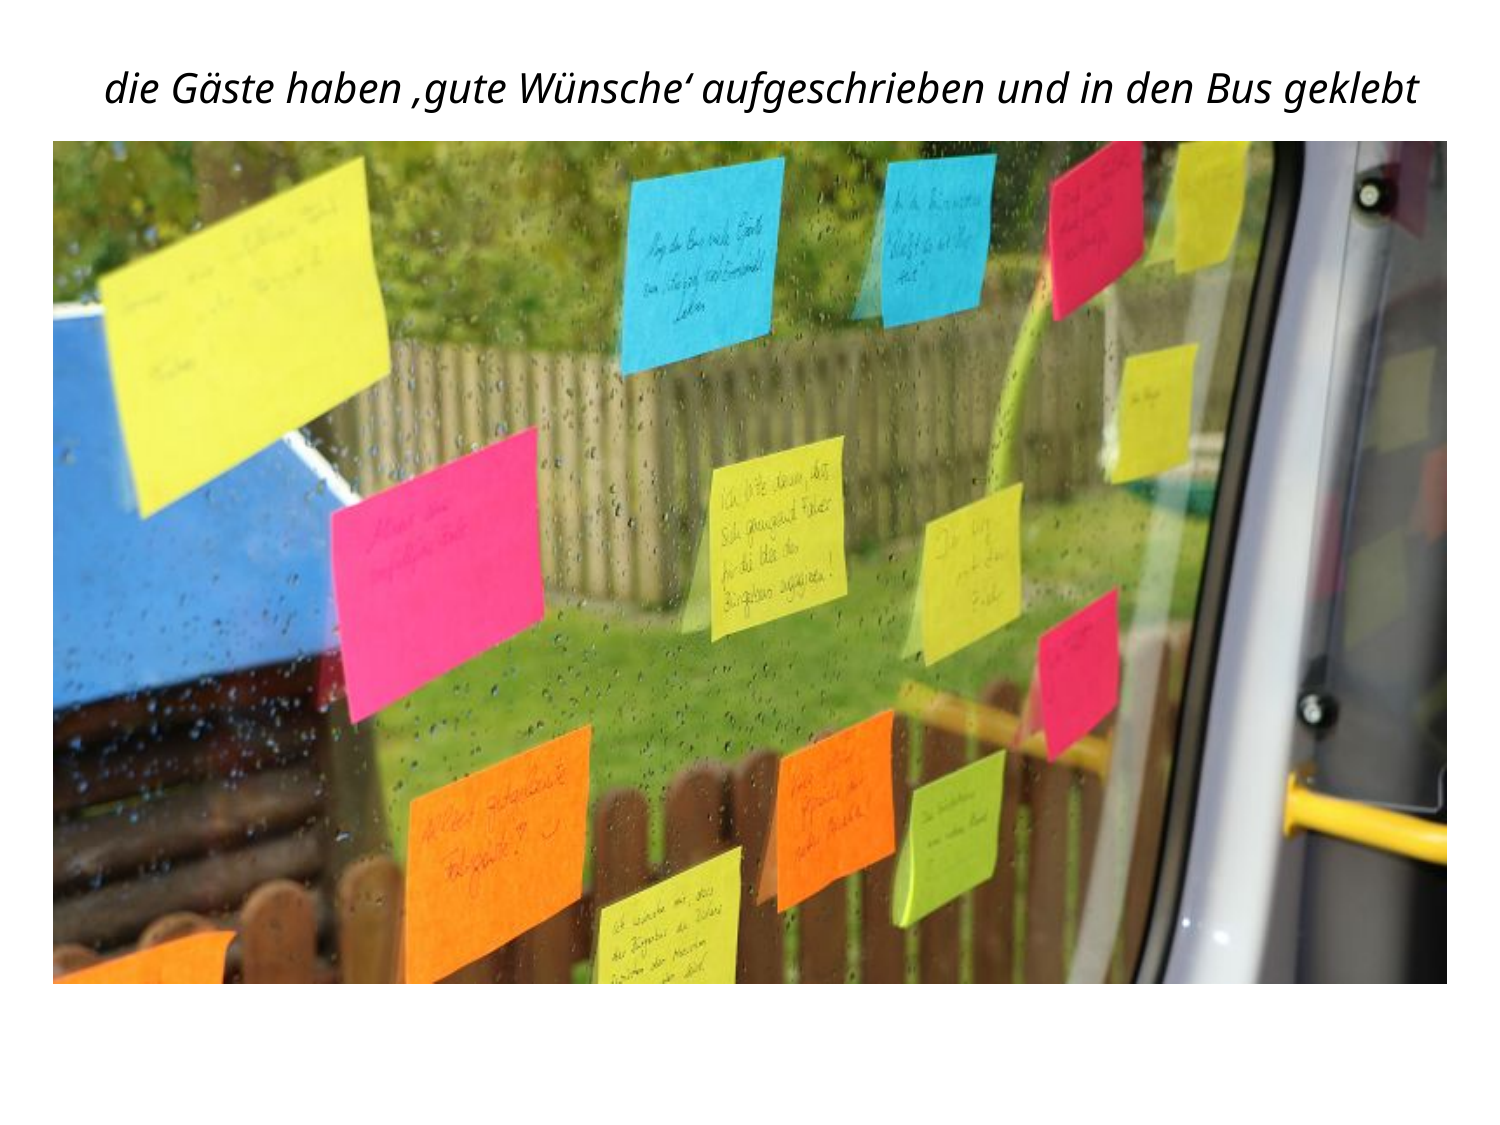

die Gäste haben ‚gute Wünsche‘ aufgeschrieben und in den Bus geklebt